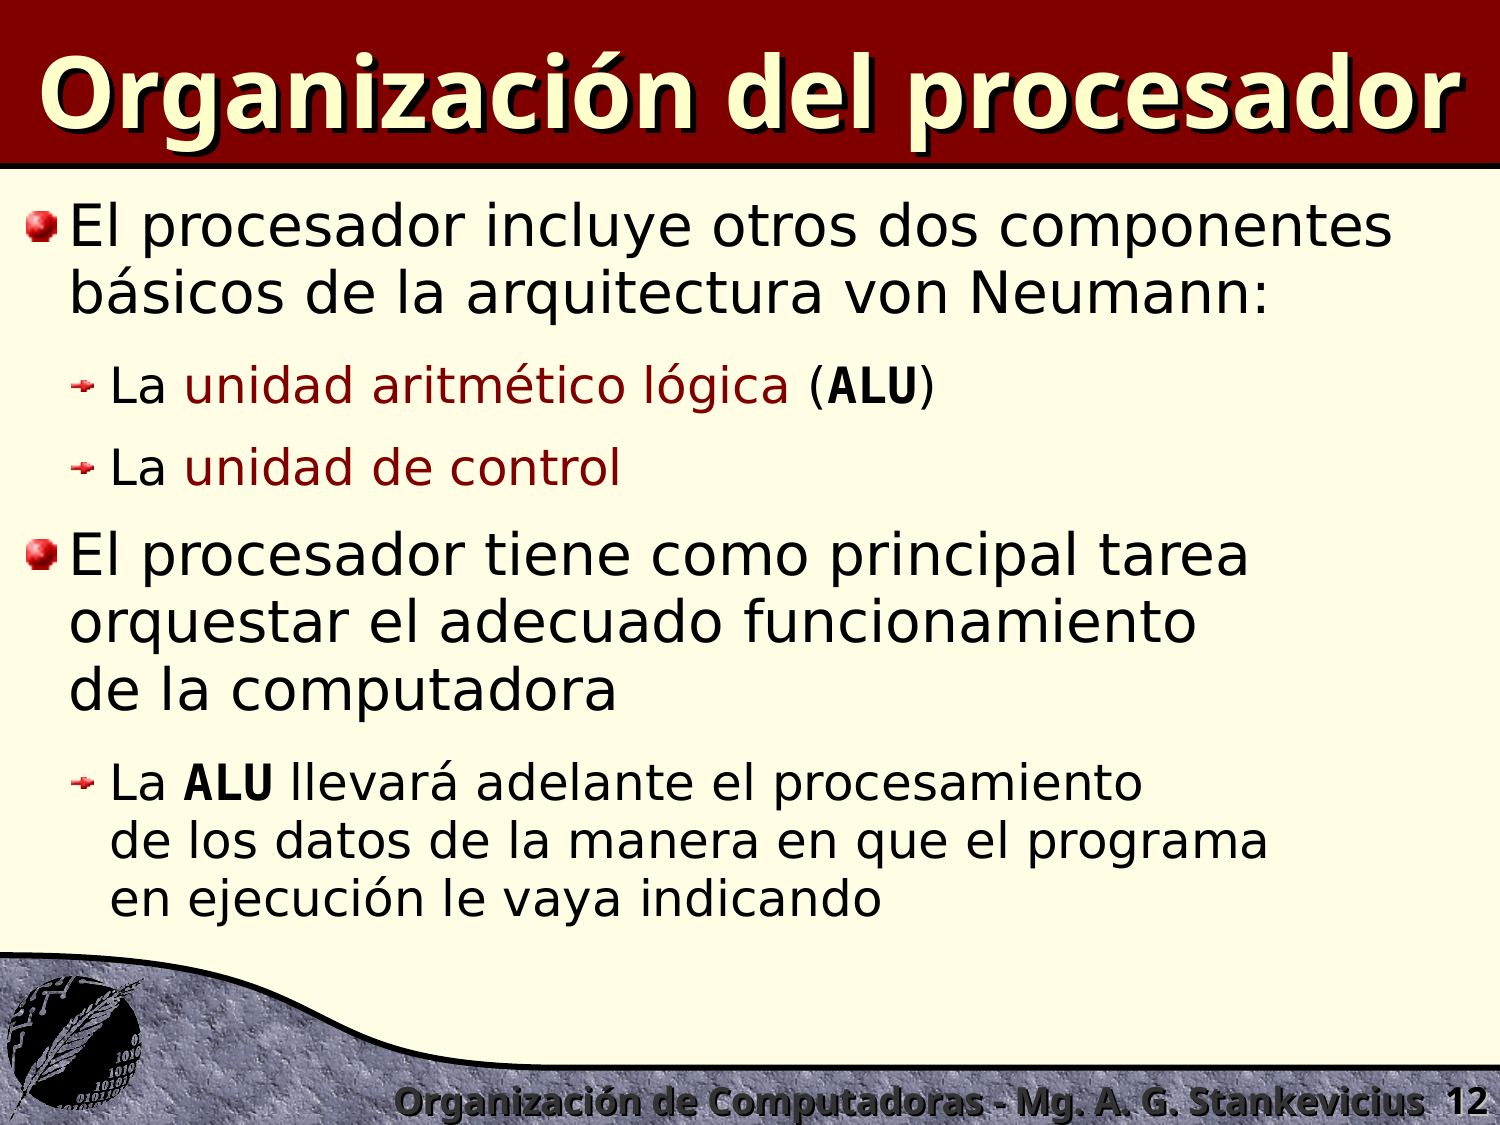

# Organización del procesador
El procesador incluye otros dos componentes básicos de la arquitectura von Neumann:
La unidad aritmético lógica (ALU)
La unidad de control
El procesador tiene como principal tarea orquestar el adecuado funcionamiento
de la computadora
La ALU llevará adelante el procesamiento
de los datos de la manera en que el programa
en ejecución le vaya indicando
12